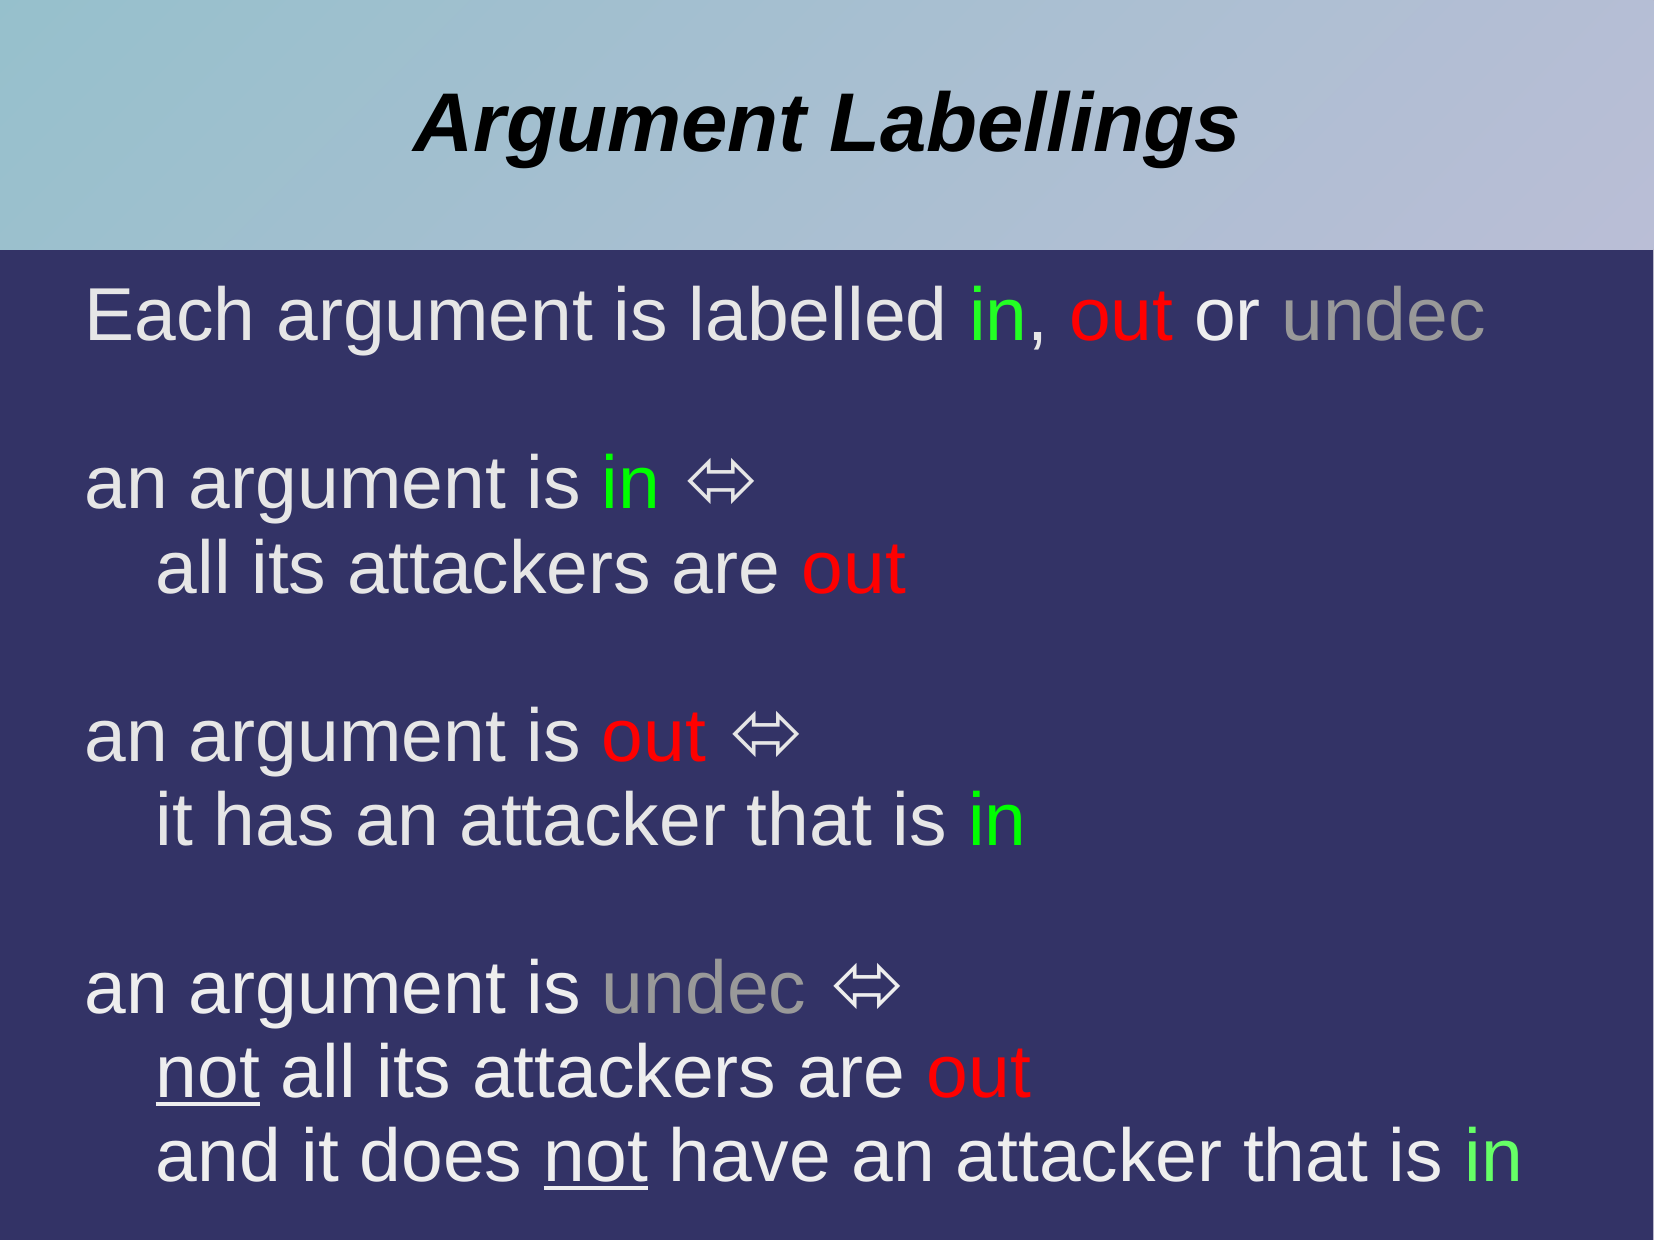

# Argument Labellings
Each argument is labelled in, out or undec
an argument is in
all its attackers are out
an argument is out
it has an attacker that is in
an argument is undec
not all its attackers are out
and it does not have an attacker that is in